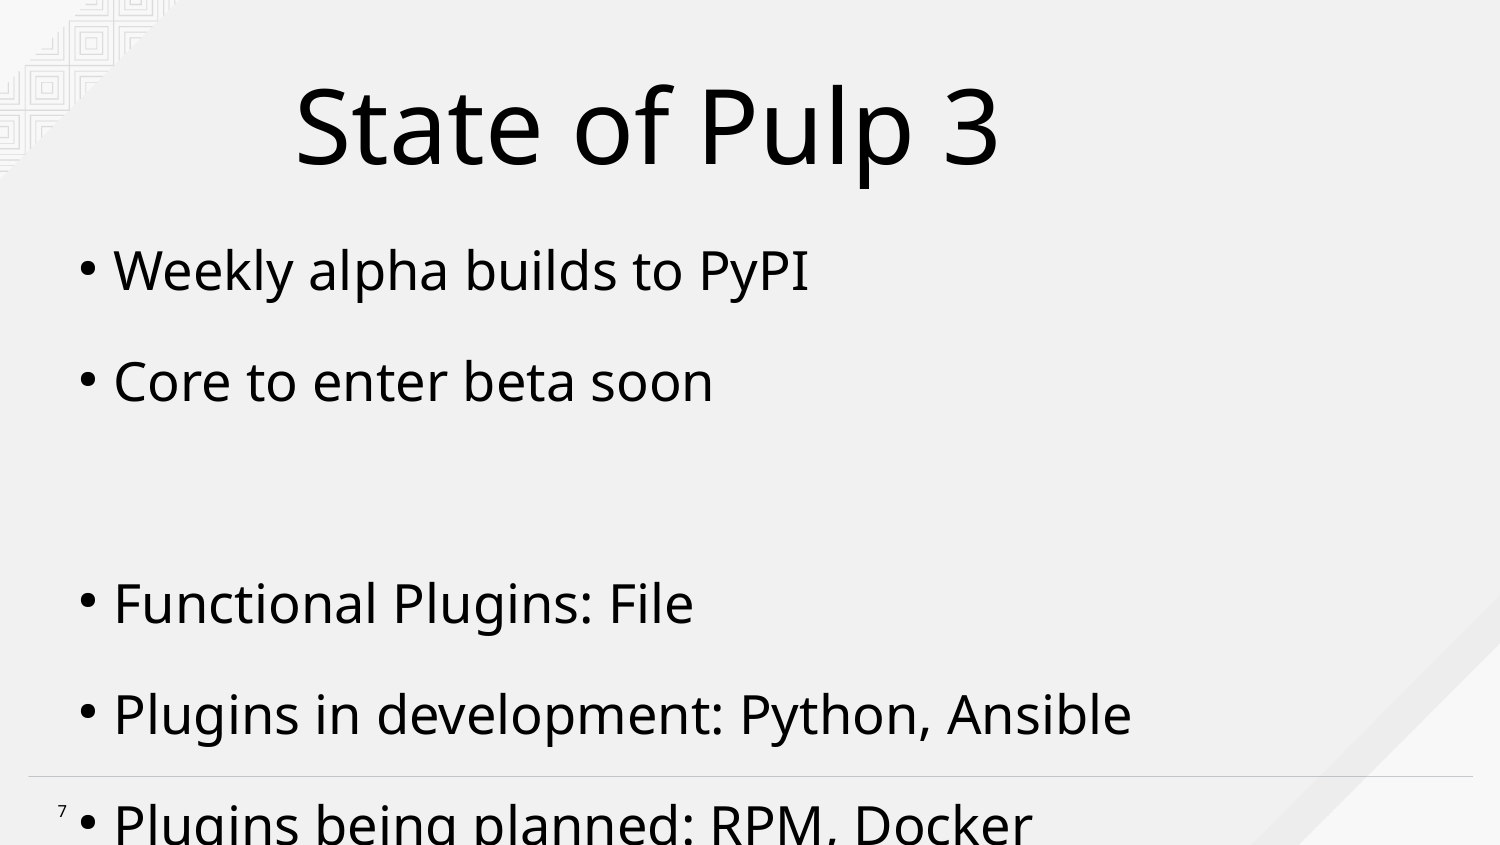

State of Pulp 3
Weekly alpha builds to PyPI
Core to enter beta soon
Functional Plugins: File
Plugins in development: Python, Ansible
Plugins being planned: RPM, Docker
7